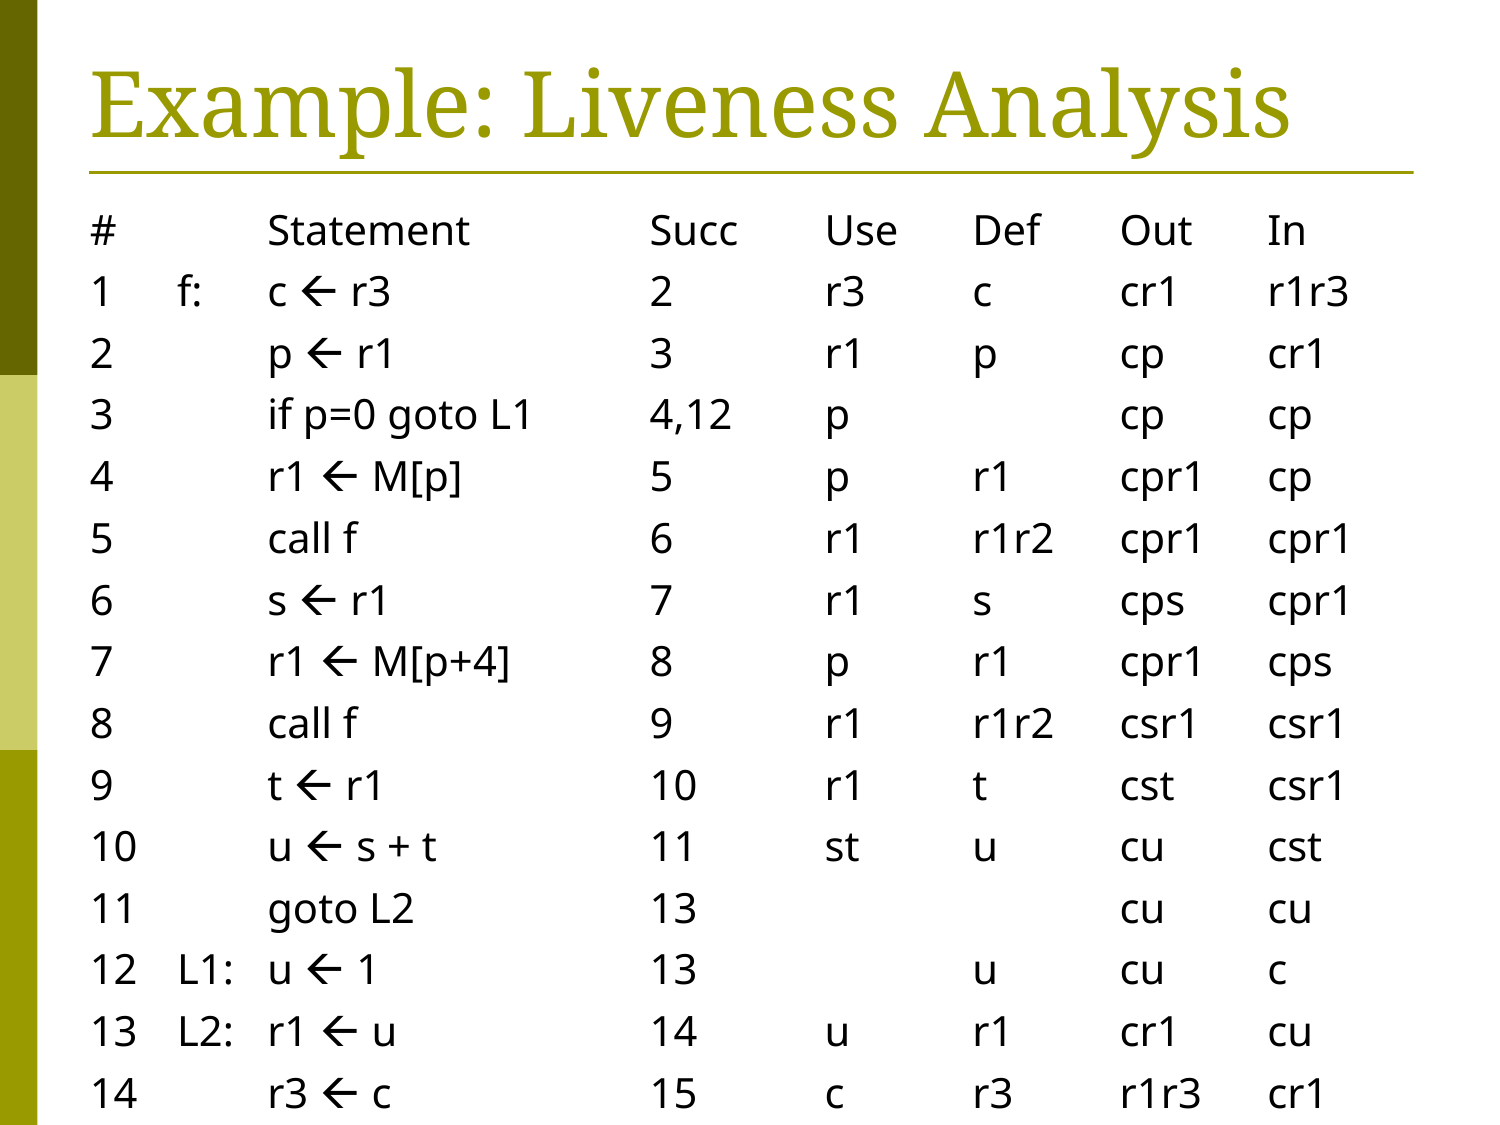

# Example: Liveness Analysis
#		Statement	Succ	Use	Def	Out	In
1	f:	c  r3	2	r3	c	cr1	r1r3
2		p  r1	3	r1	p	cp	cr1
3		if p=0 goto L1	4,12	p		cp	cp
4		r1  M[p]	5	p	r1	cpr1	cp
5		call f	6	r1	r1r2	cpr1	cpr1
6		s  r1	7	r1	s	cps	cpr1
7		r1  M[p+4]	8	p	r1	cpr1	cps
8		call f	9	r1	r1r2	csr1	csr1
9		t  r1	10	r1	t	cst	csr1
10		u  s + t	11	st	u	cu	cst
11		goto L2	13			cu	cu
12	L1:	u  1	13		u	cu	c
13	L2:	r1  u	14	u	r1	cr1	cu
14		r3  c	15	c	r3	r1r3	cr1
15		return		r1r3			r1r3